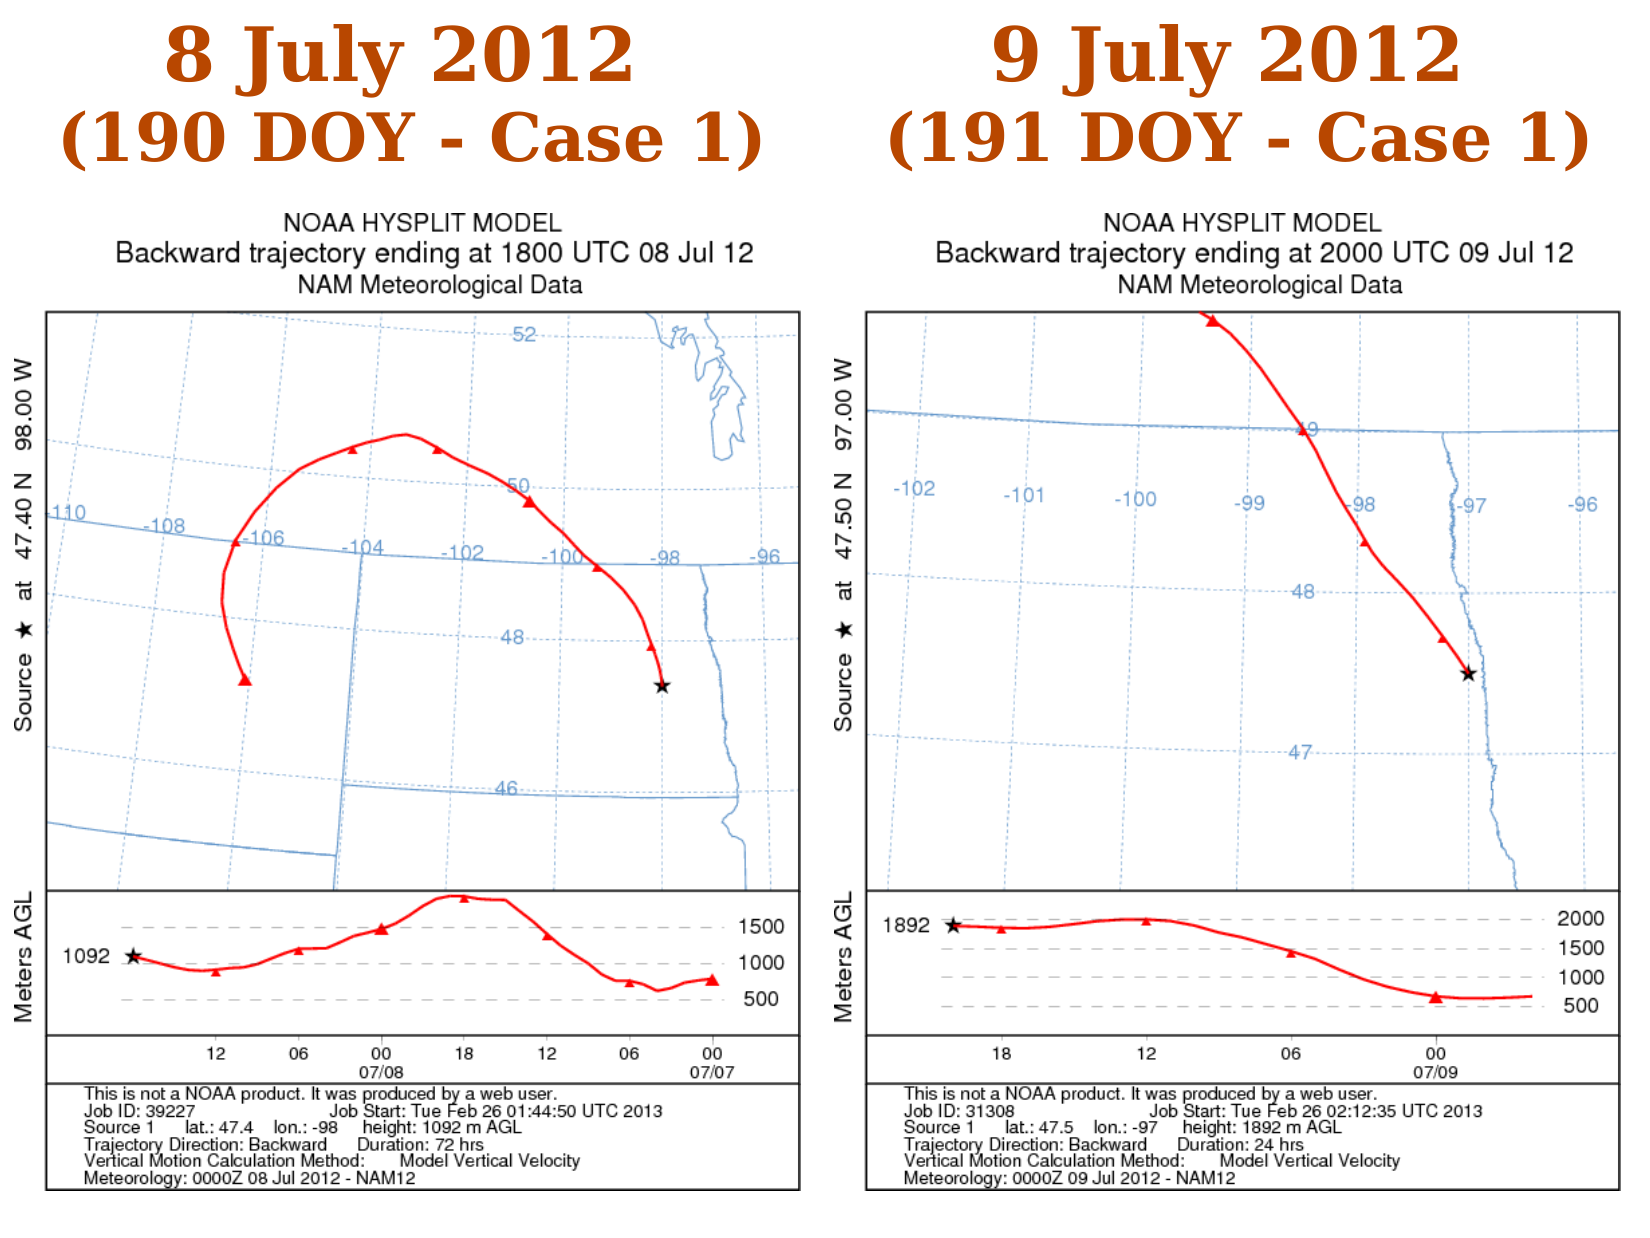

# 8 July 2012 (190 DOY - Case 1)
9 July 2012
(191 DOY - Case 1)